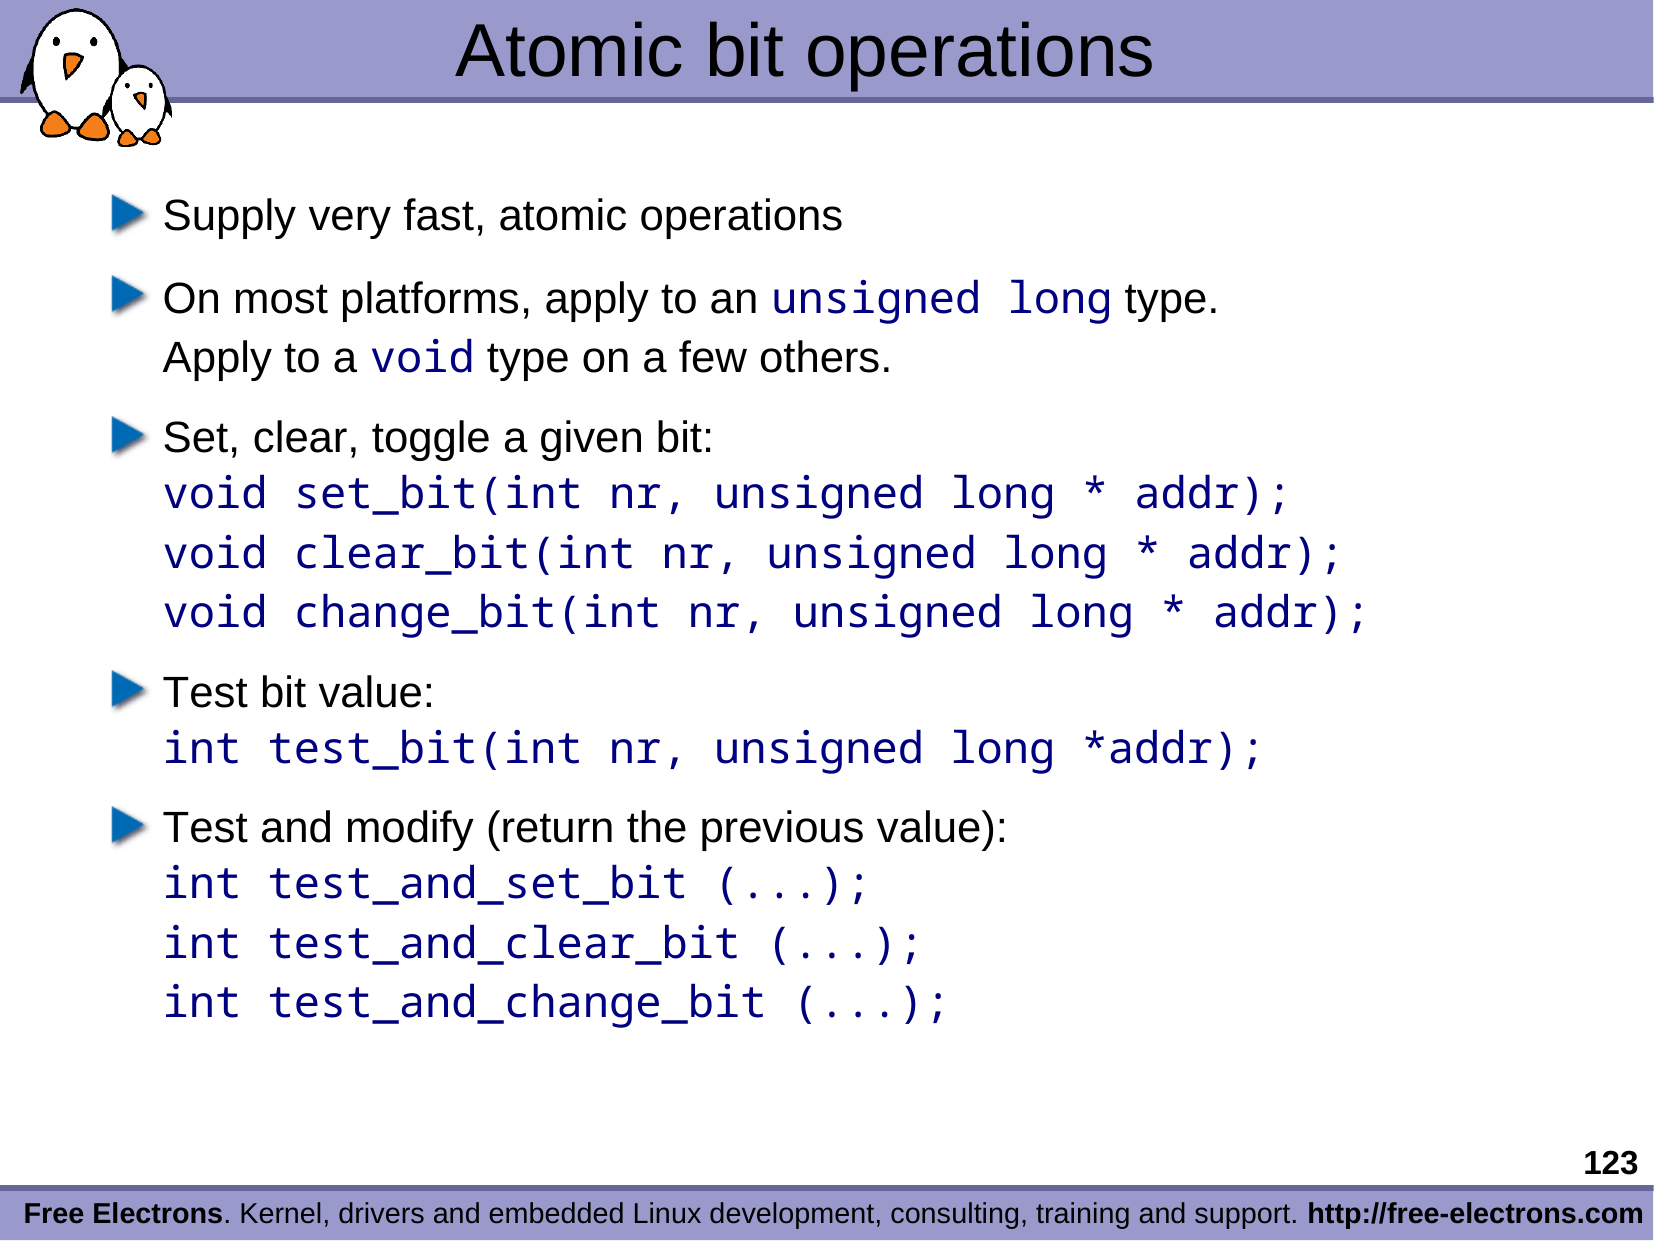

# Atomic bit operations
Supply very fast, atomic operations
On most platforms, apply to an unsigned long type.
Apply to a void type on a few others.
Set, clear, toggle a given bit:
void set_bit(int nr, unsigned long * addr);
void clear_bit(int nr, unsigned long * addr);
void change_bit(int nr, unsigned long * addr);
Test bit value:
int test_bit(int nr, unsigned long *addr);
Test and modify (return the previous value):
int test_and_set_bit (...);
int test_and_clear_bit (...);
int test_and_change_bit (...);